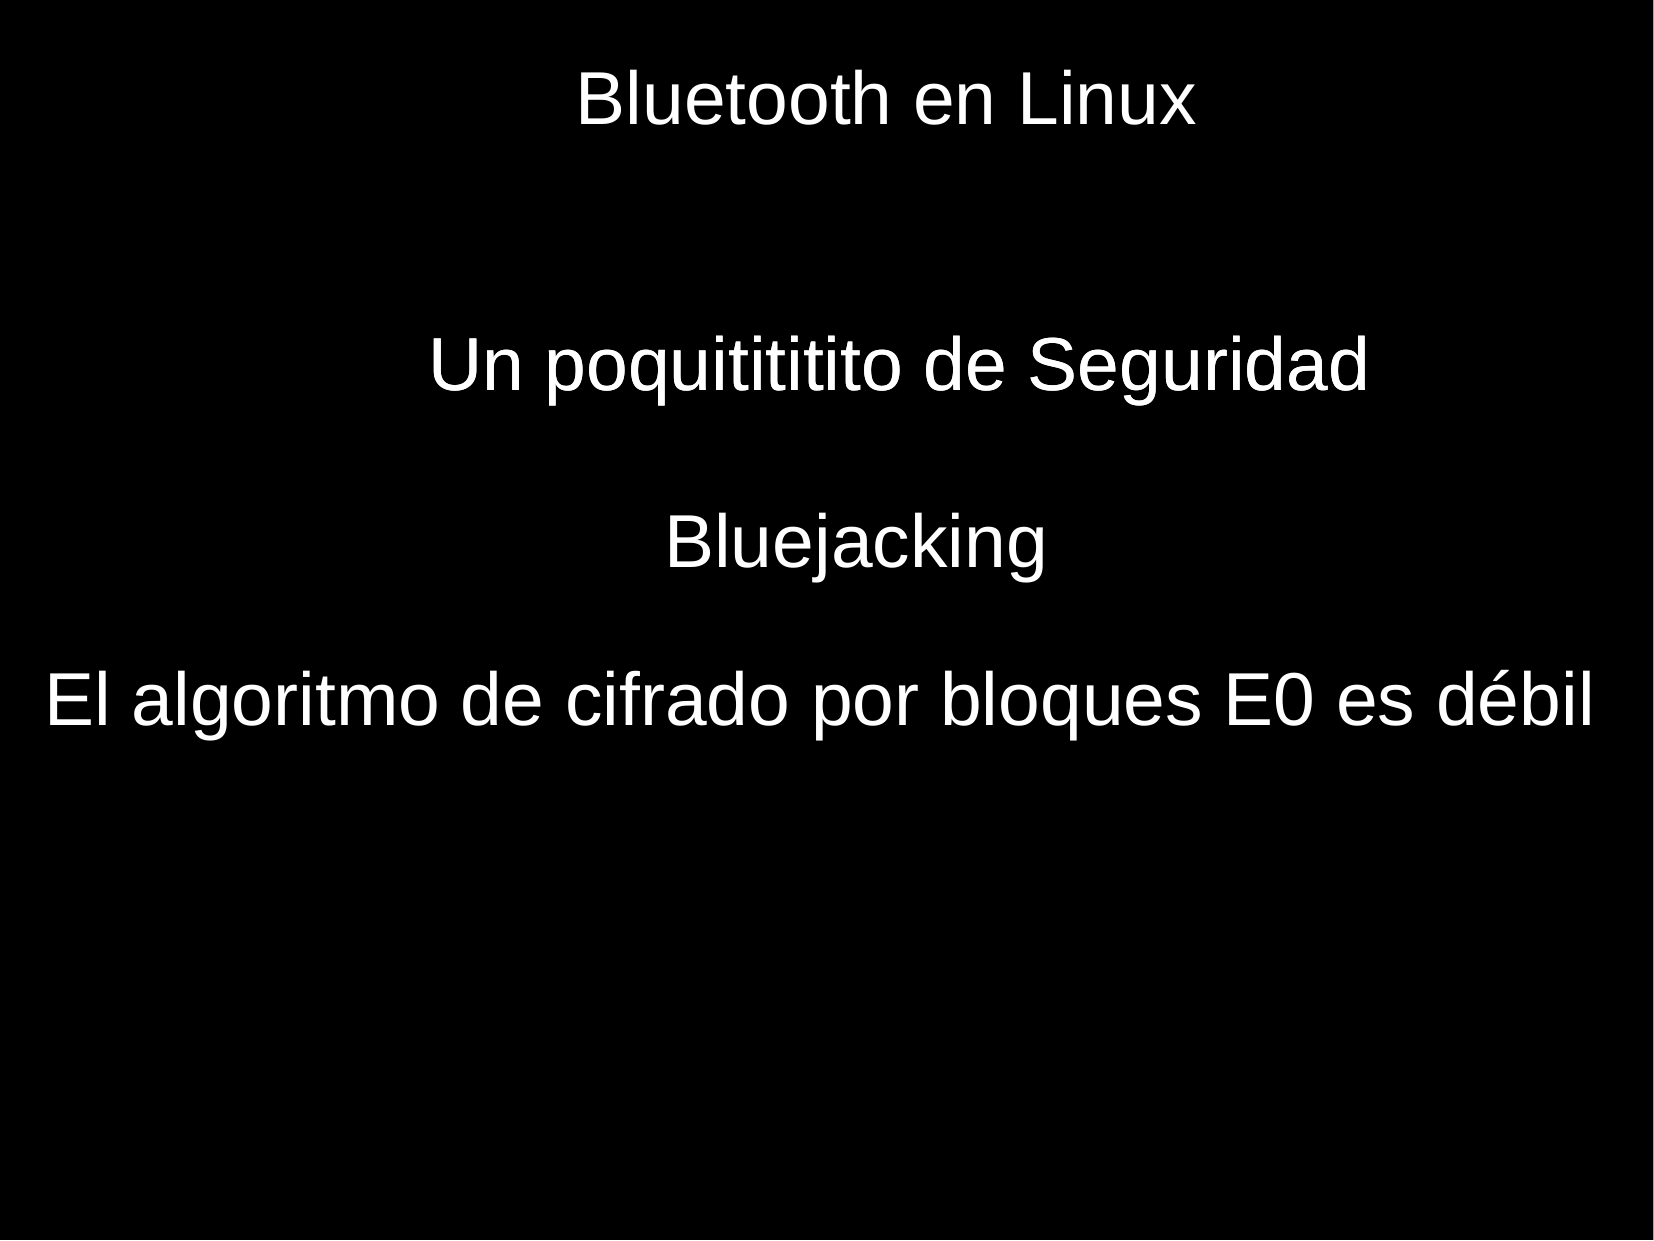

Bluetooth en Linux
Un poquitititito de Seguridad
Un poquitititito de Seguridad
Bluejacking
El algoritmo de cifrado por bloques E0 es débil